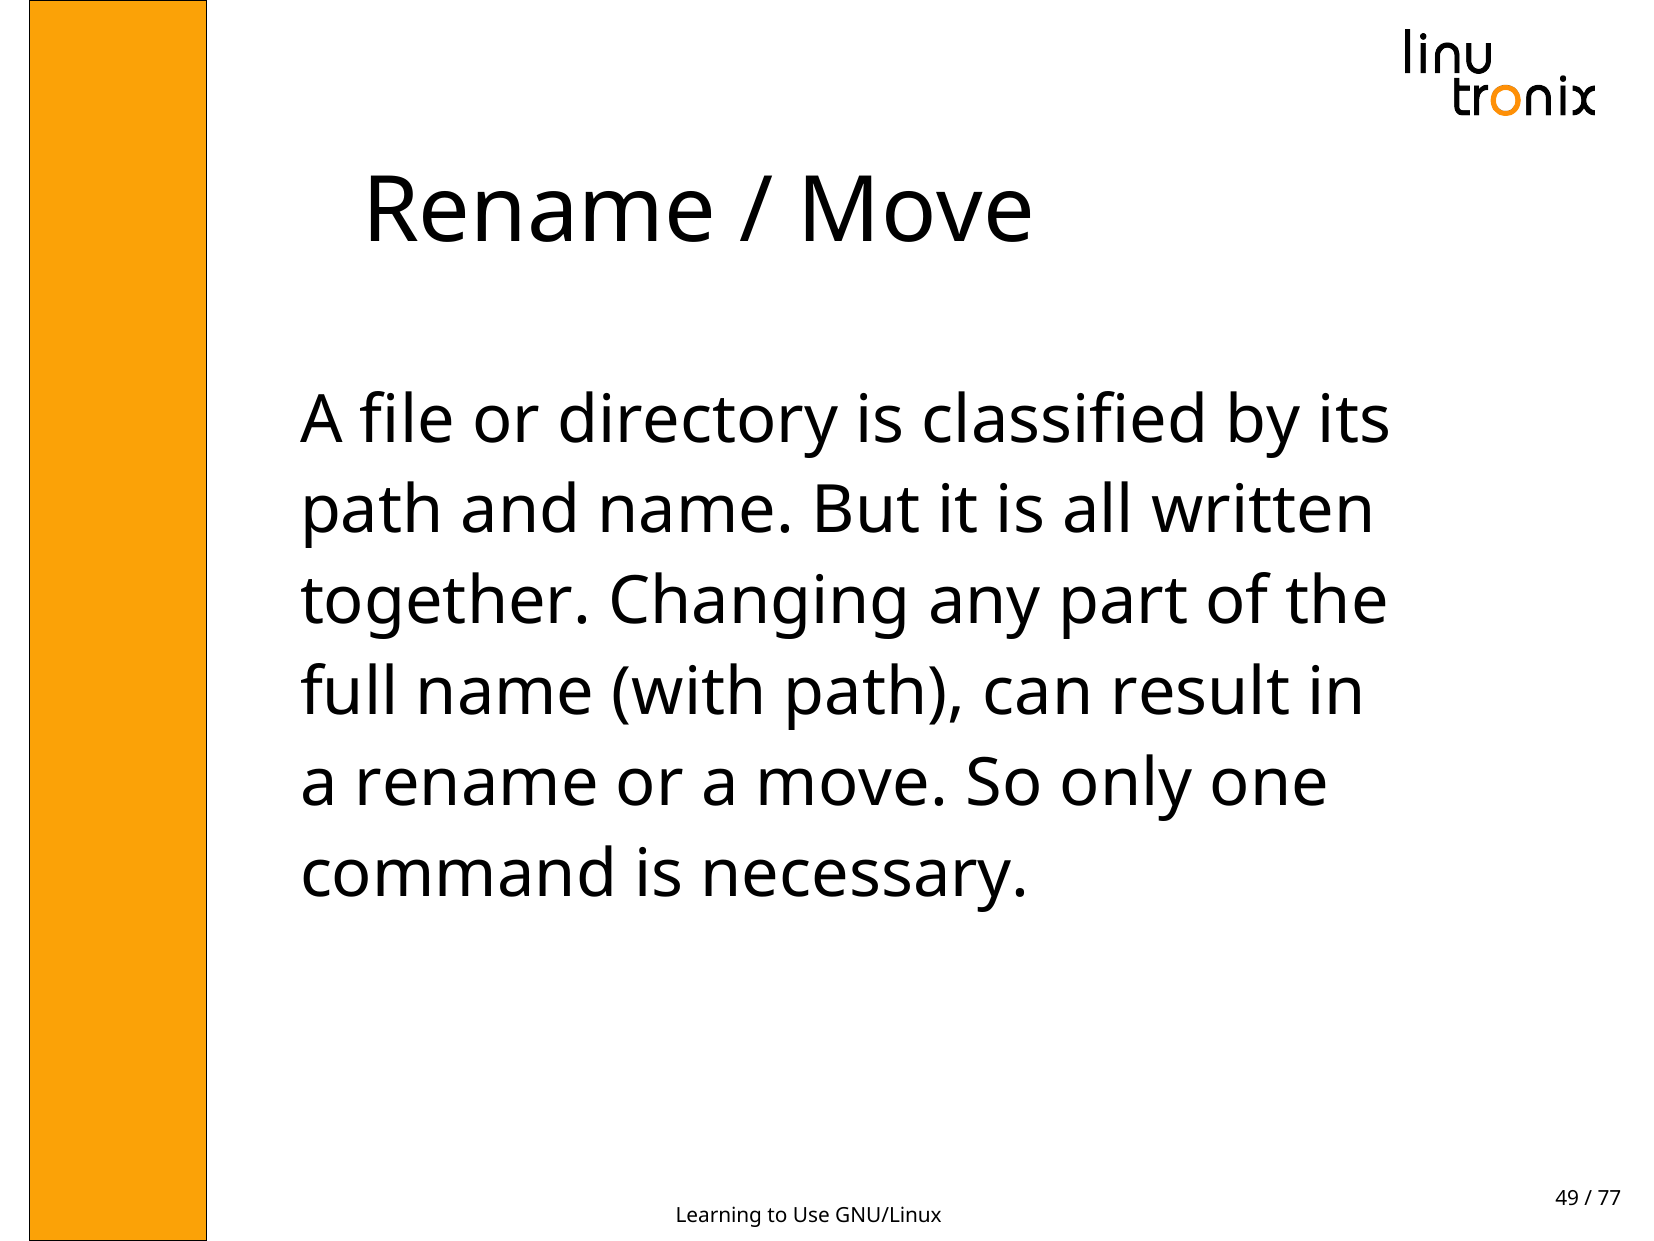

Rename / Move
A file or directory is classified by its
path and name. But it is all written
together. Changing any part of the
full name (with path), can result in
a rename or a move. So only one
command is necessary.
49
Firmenvorstellung Linutronix V3.3